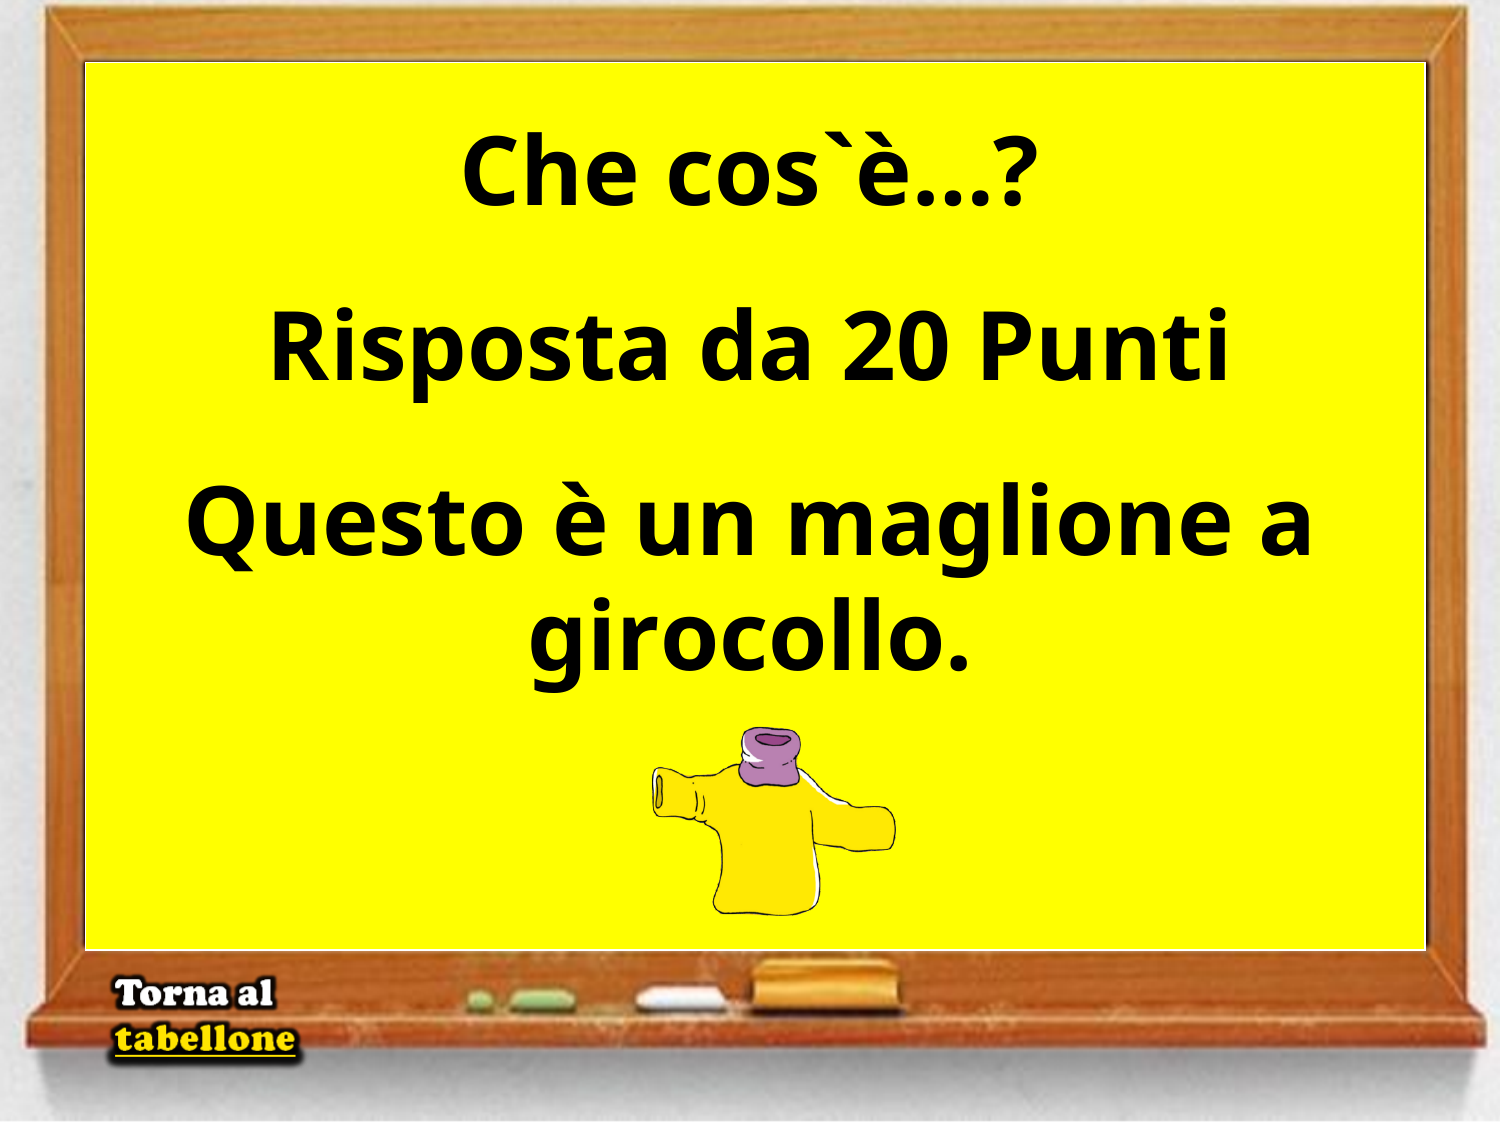

Che cos`è…?
Risposta da 20 Punti
Questo è un maglione a girocollo.